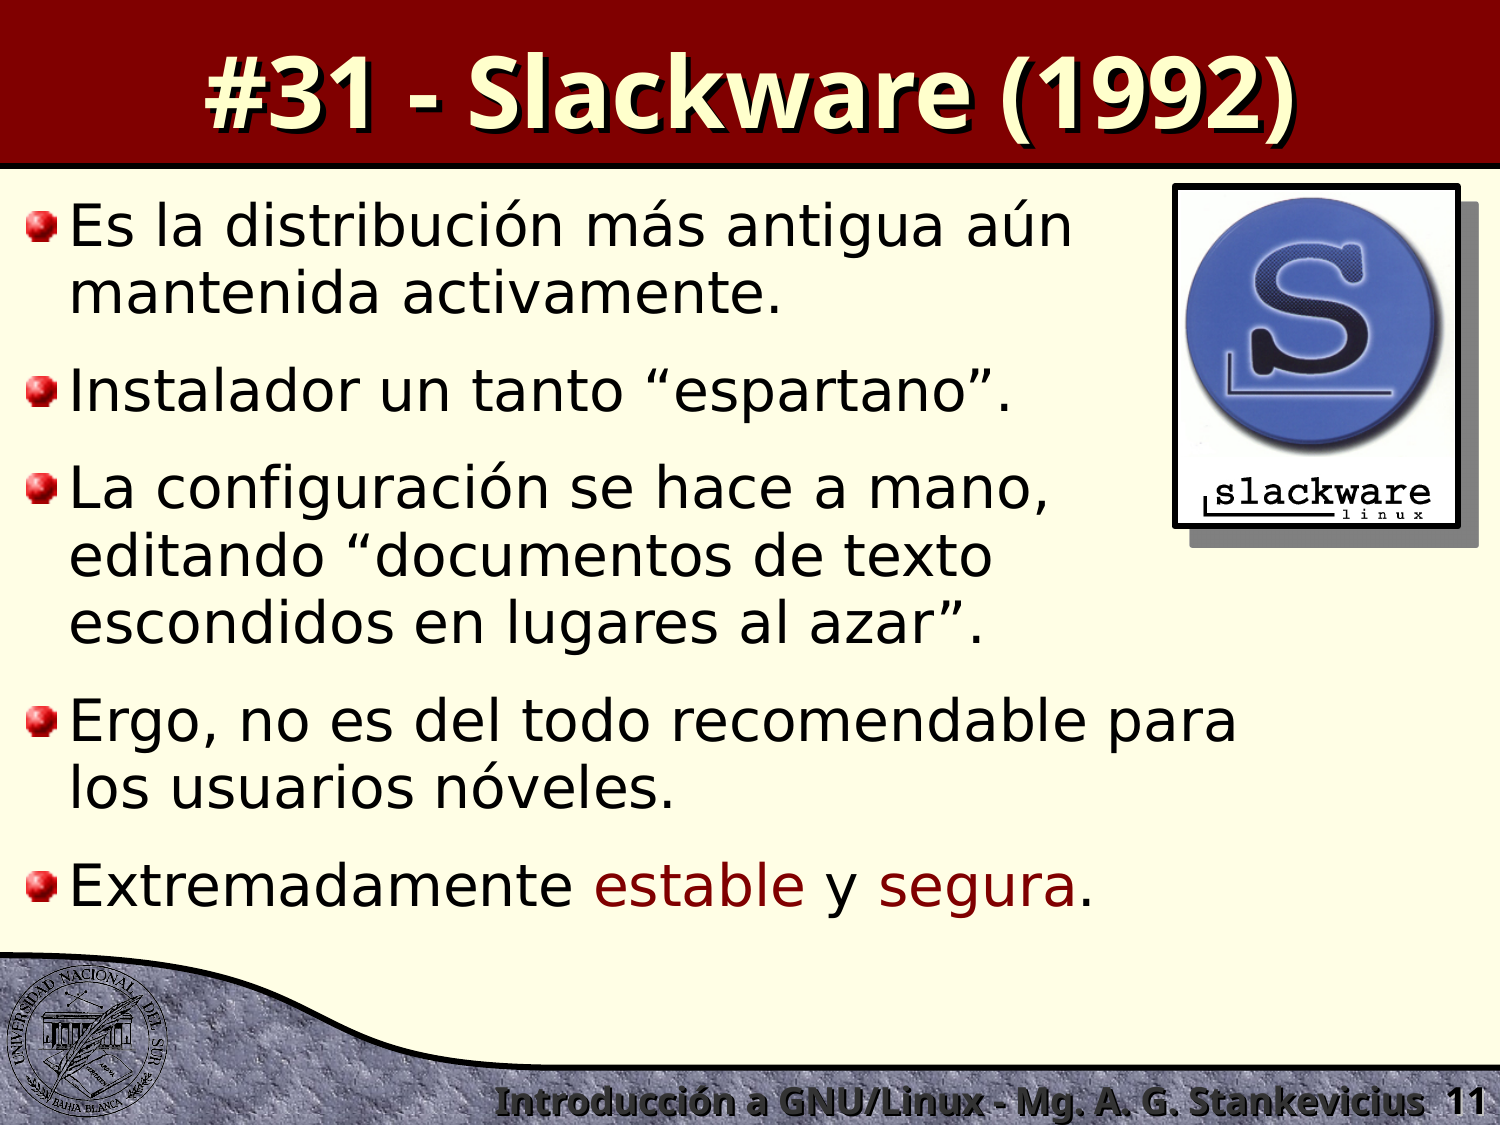

# #31 - Slackware (1992)
Es la distribución más antigua aún
mantenida activamente.
Instalador un tanto “espartano”.
La configuración se hace a mano,
editando “documentos de texto
escondidos en lugares al azar”.
Ergo, no es del todo recomendable para
los usuarios nóveles.
Extremadamente estable y segura.
11